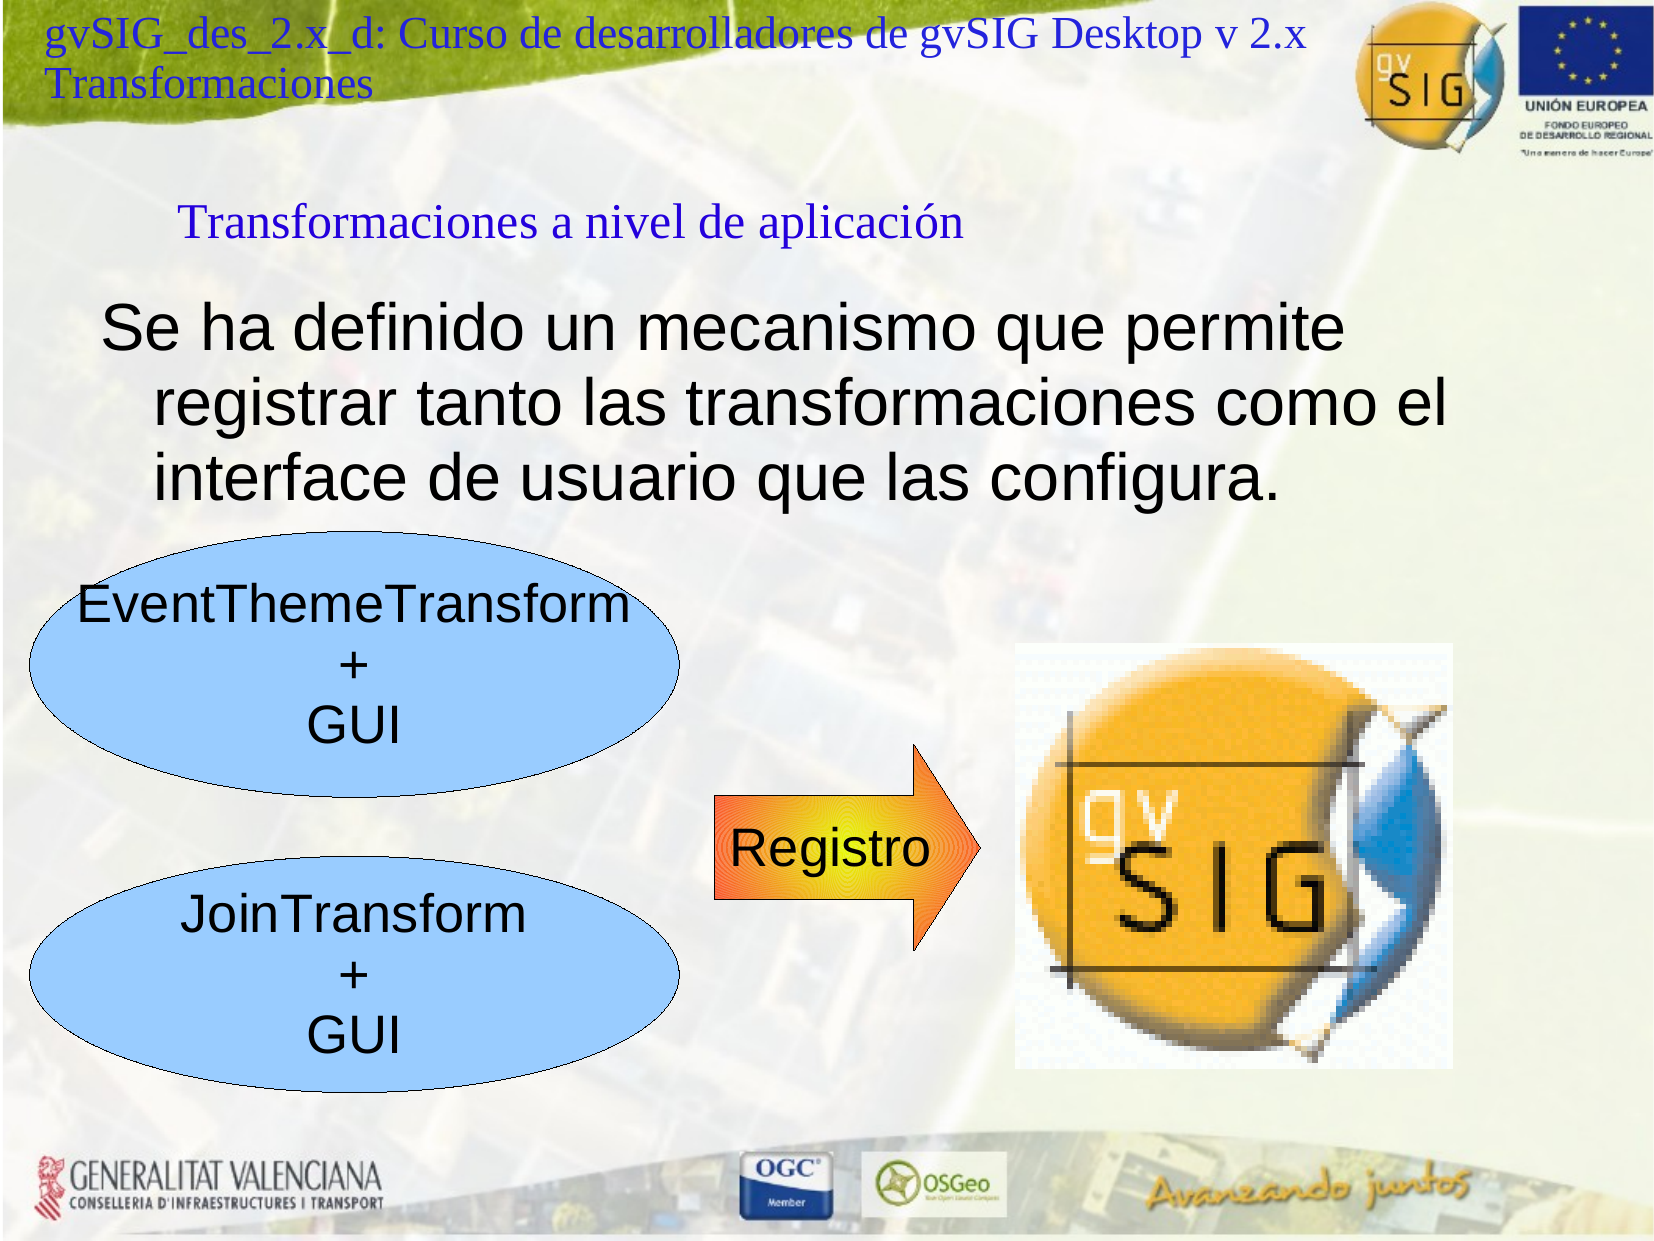

# Transformaciones a nivel de aplicación
Se ha definido un mecanismo que permite registrar tanto las transformaciones como el interface de usuario que las configura.
EventThemeTransform
+
GUI
Registro
JoinTransform
+
GUI